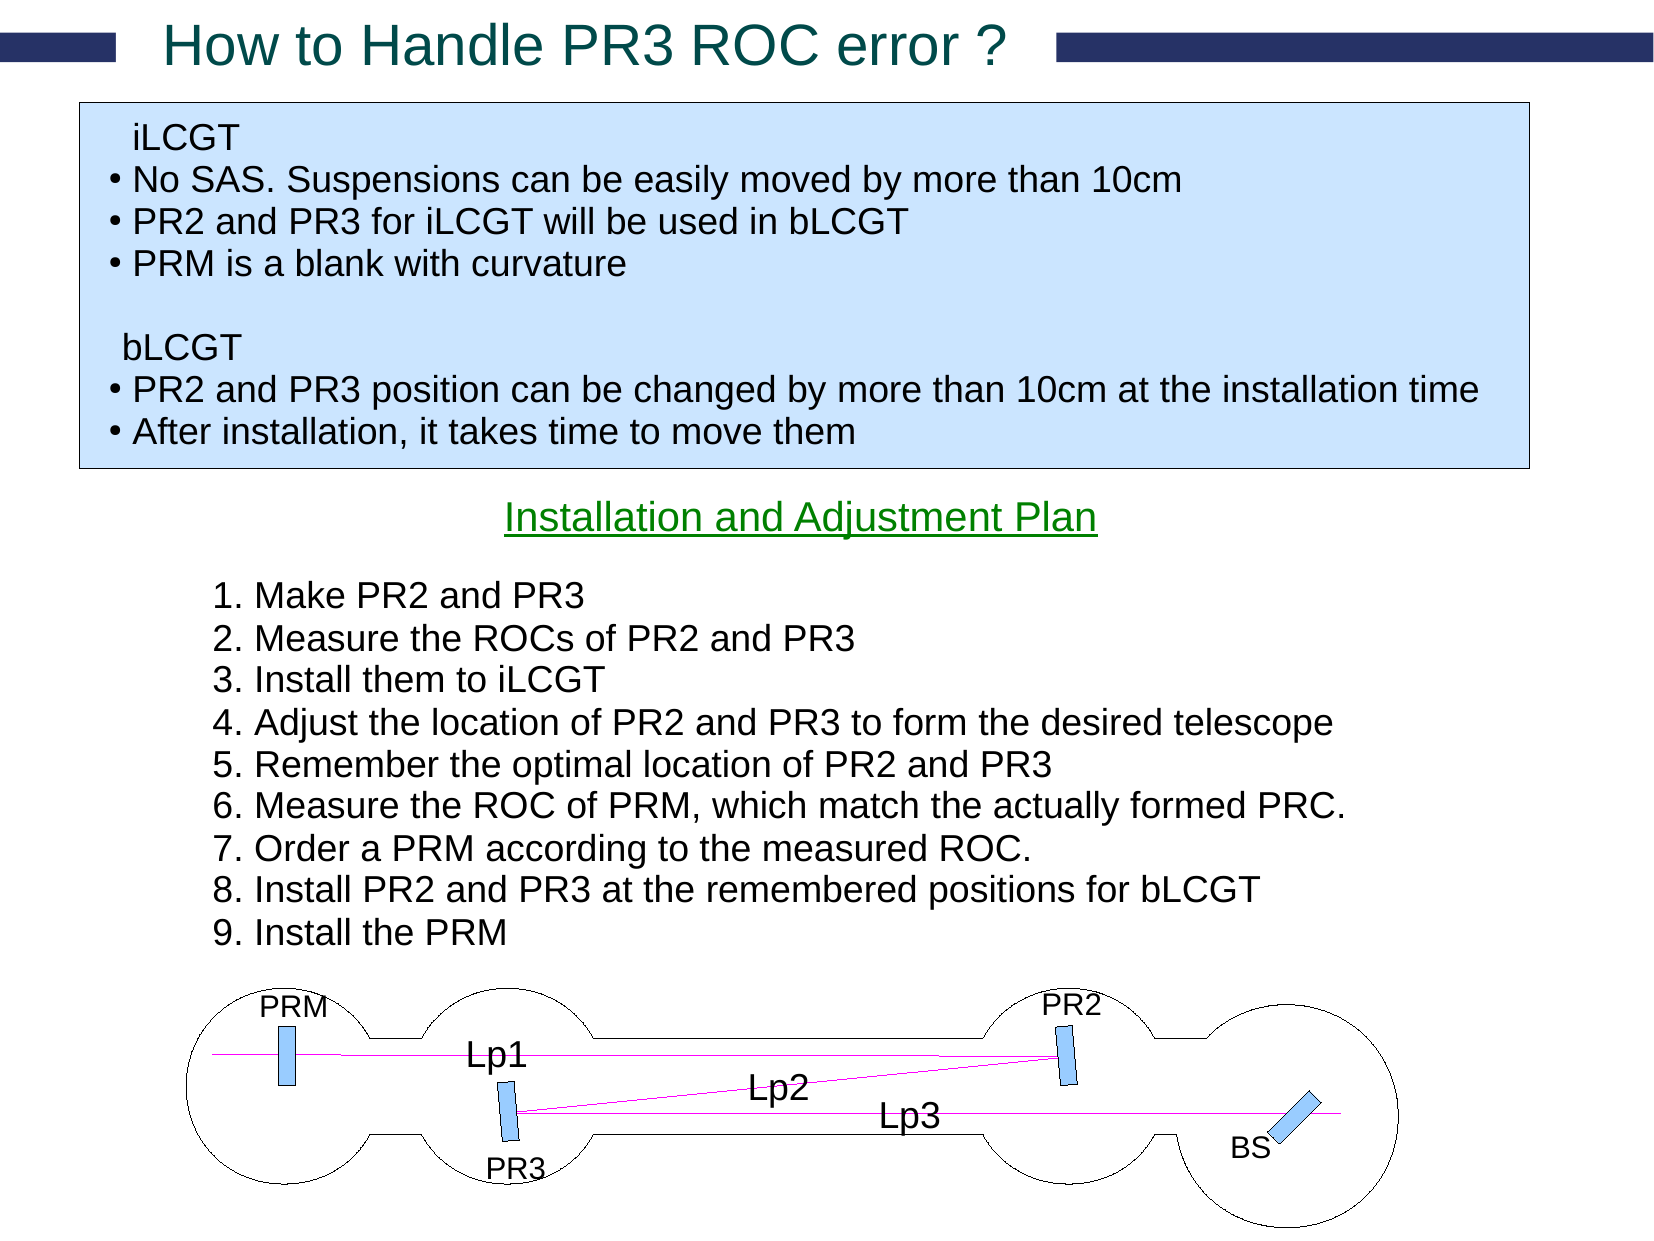

# How to Handle PR3 ROC error ?
 iLCGT
 No SAS. Suspensions can be easily moved by more than 10cm
 PR2 and PR3 for iLCGT will be used in bLCGT
 PRM is a blank with curvature
bLCGT
 PR2 and PR3 position can be changed by more than 10cm at the installation time
 After installation, it takes time to move them
Installation and Adjustment Plan
 Make PR2 and PR3
 Measure the ROCs of PR2 and PR3
 Install them to iLCGT
 Adjust the location of PR2 and PR3 to form the desired telescope
 Remember the optimal location of PR2 and PR3
 Measure the ROC of PRM, which match the actually formed PRC.
 Order a PRM according to the measured ROC.
 Install PR2 and PR3 at the remembered positions for bLCGT
 Install the PRM
PR2
PRM
Lp1
Lp2
Lp3
BS
PR3